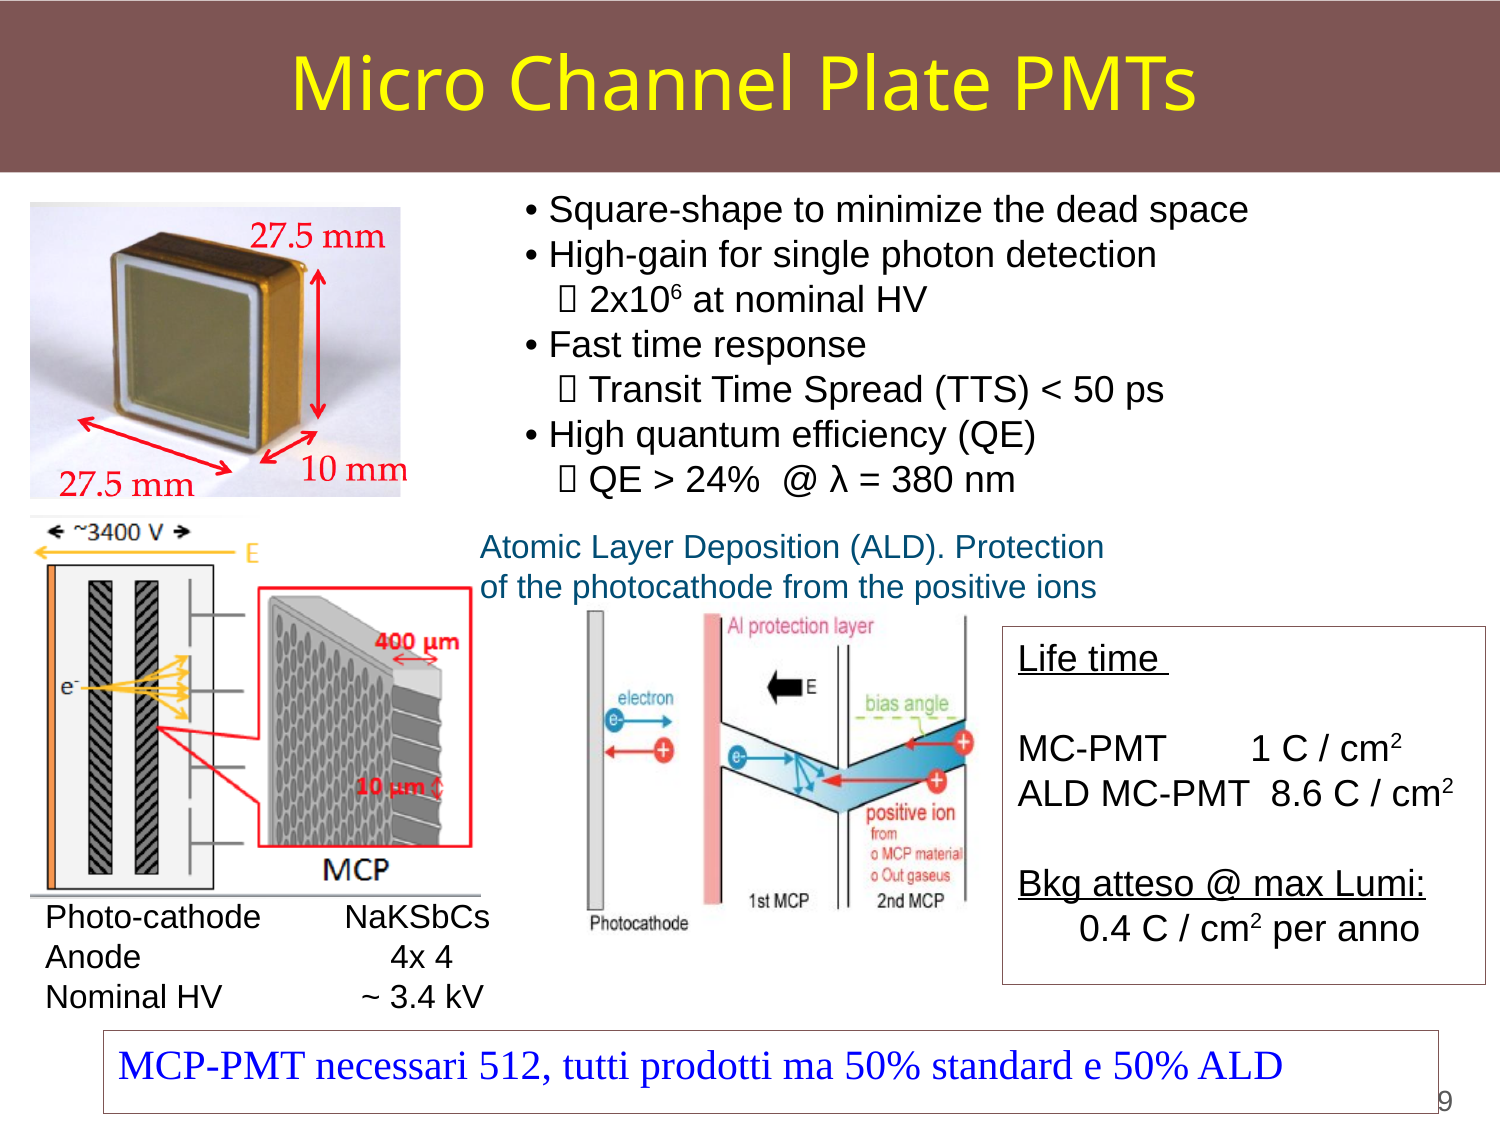

# Micro Channel Plate PMTs
• Square-shape to minimize the dead space
• High-gain for single photon detection
  2x106 at nominal HV
• Fast time response
  Transit Time Spread (TTS) < 50 ps
• High quantum efficiency (QE)
  QE > 24% @ λ = 380 nm
Atomic Layer Deposition (ALD). Protection of the photocathode from the positive ions
Life time
MC-PMT 1 C / cm2
ALD MC-PMT 8.6 C / cm2
Bkg atteso @ max Lumi:
 0.4 C / cm2 per anno
Photo-cathode NaKSbCs
Anode 4x 4
Nominal HV ~ 3.4 kV
MCP-PMT necessari 512, tutti prodotti ma 50% standard e 50% ALD